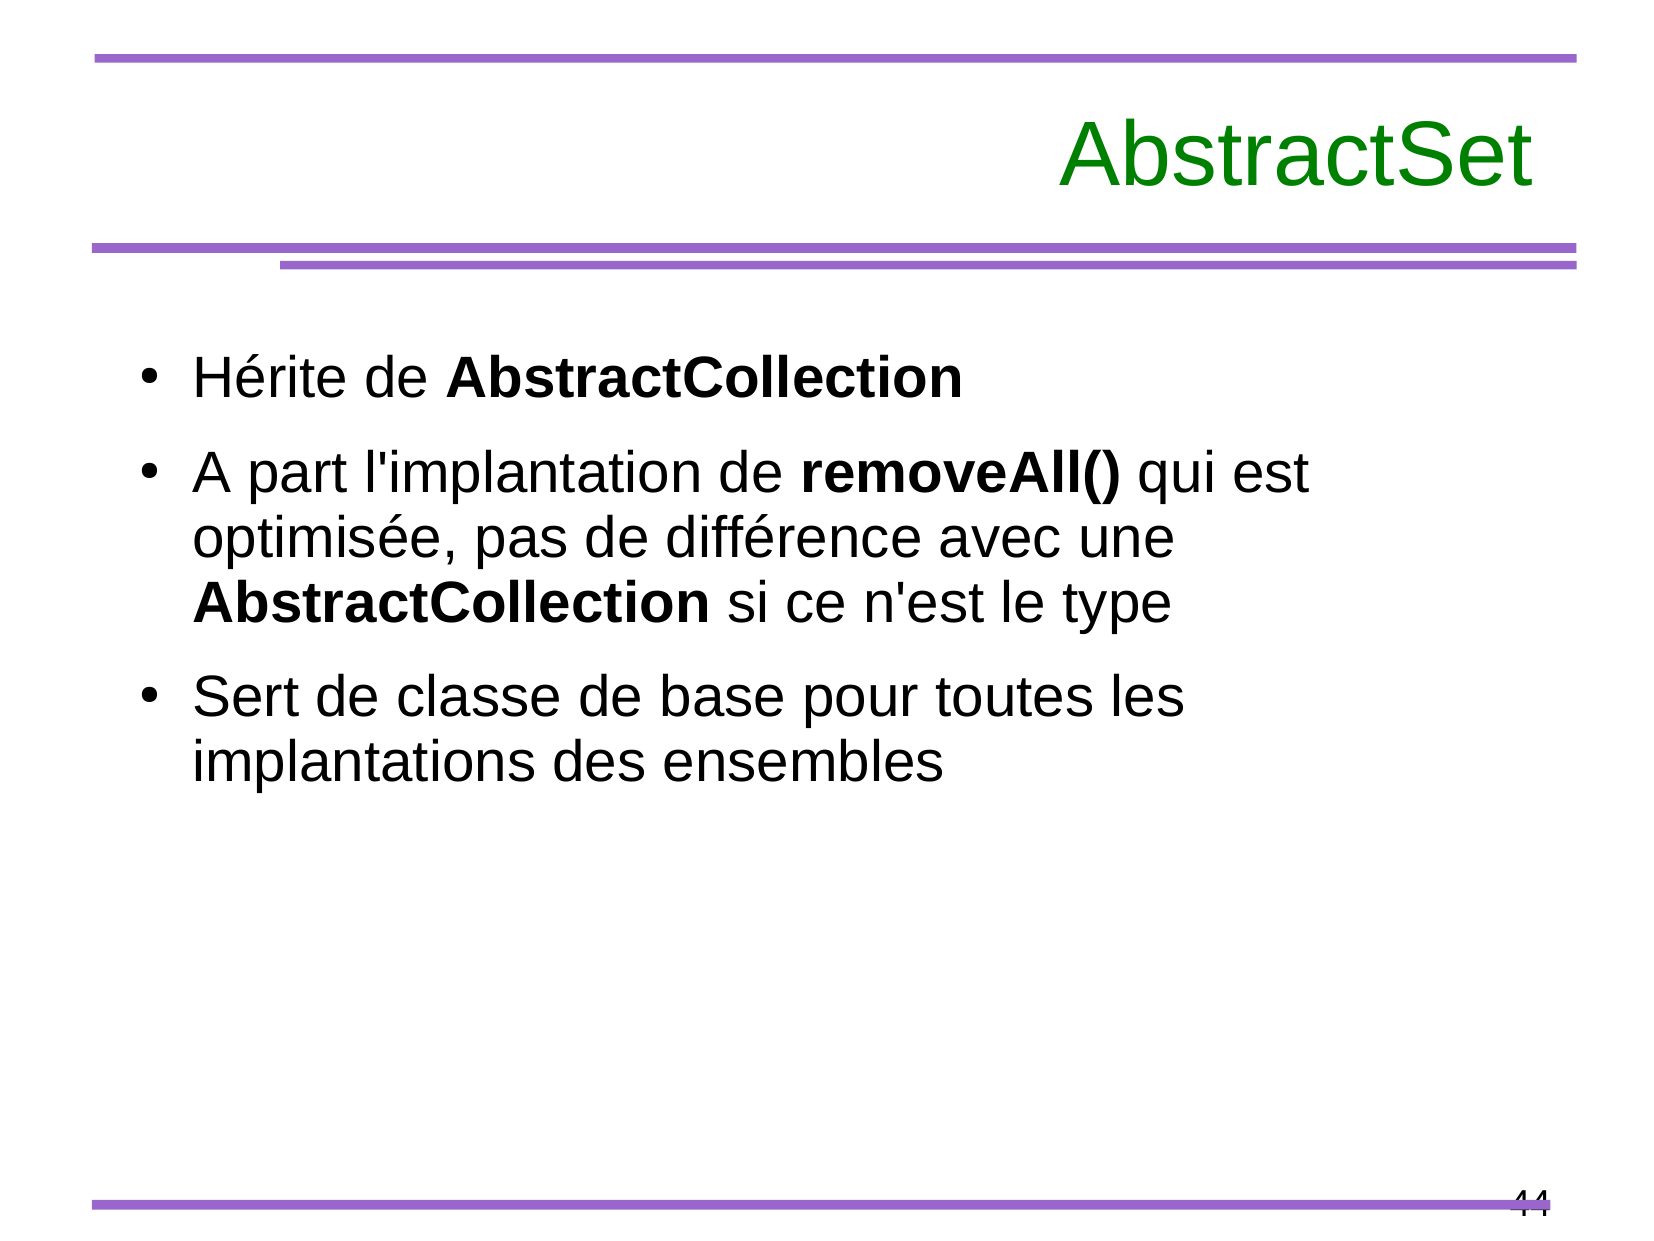

# AbstractSet
Hérite de AbstractCollection
A part l'implantation de removeAll() qui est optimisée, pas de différence avec une AbstractCollection si ce n'est le type
Sert de classe de base pour toutes les implantations des ensembles